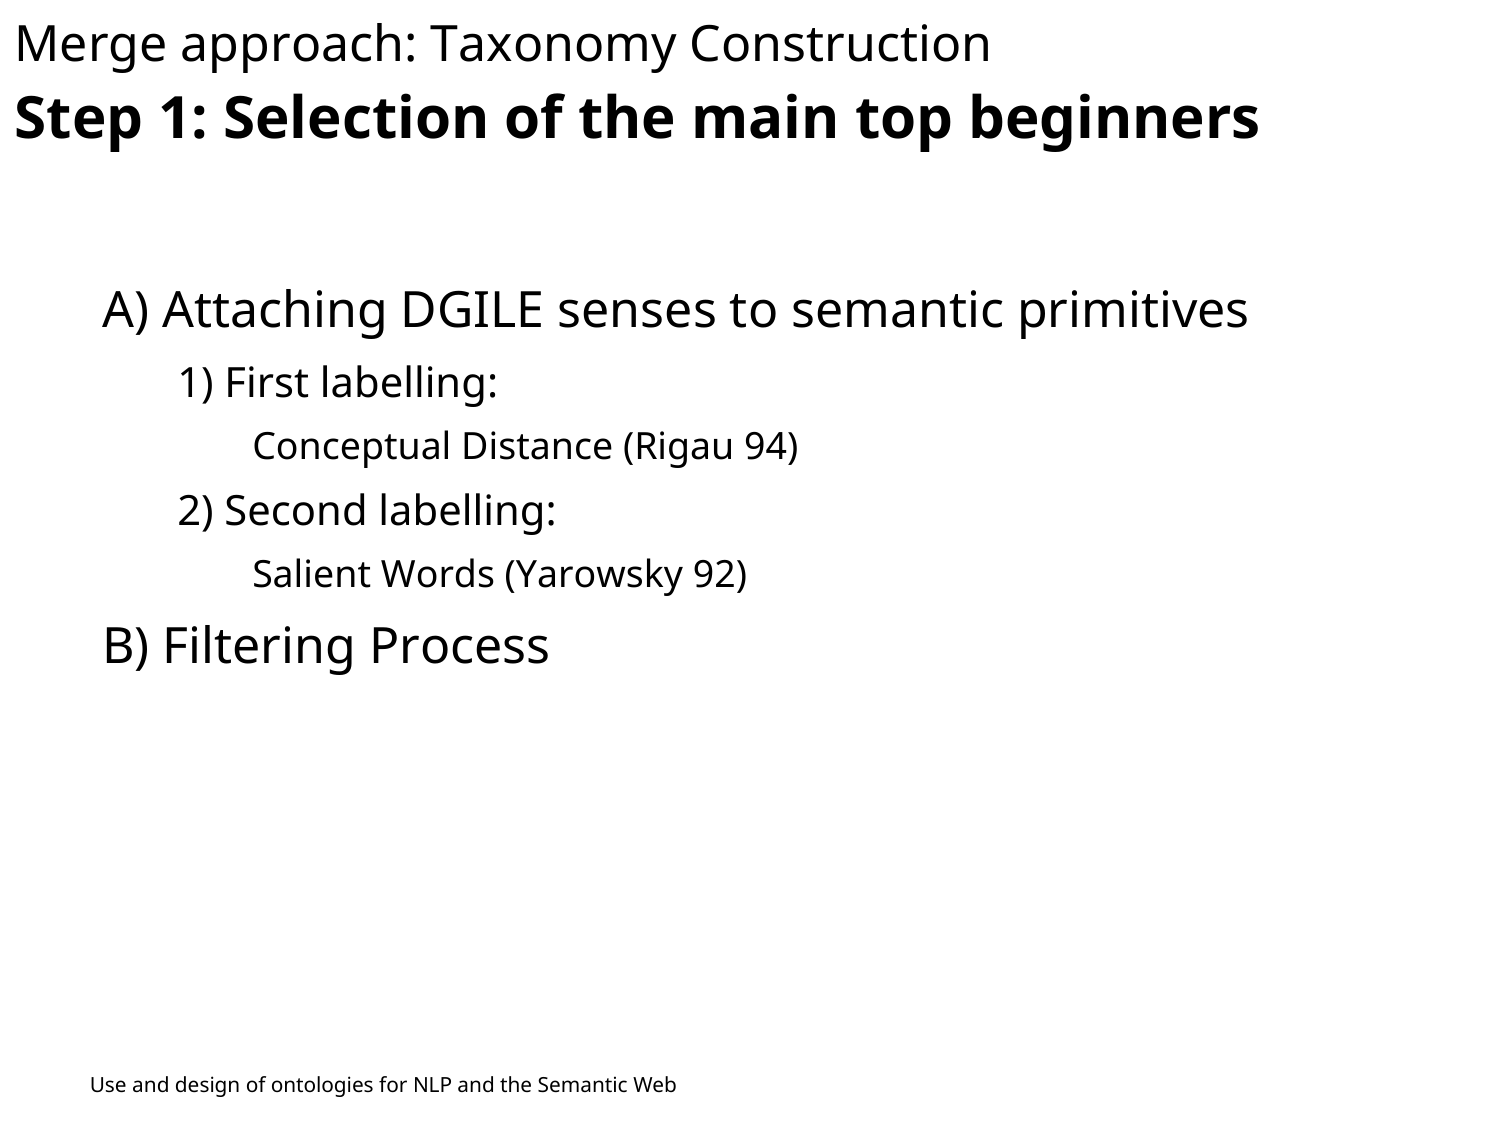

Merge approach: Taxonomy Construction
Step 1: Selection of the main top beginners
# A) Attaching DGILE senses to semantic primitives
1) First labelling:
Conceptual Distance (Rigau 94)
2) Second labelling:
Salient Words (Yarowsky 92)
B) Filtering Process